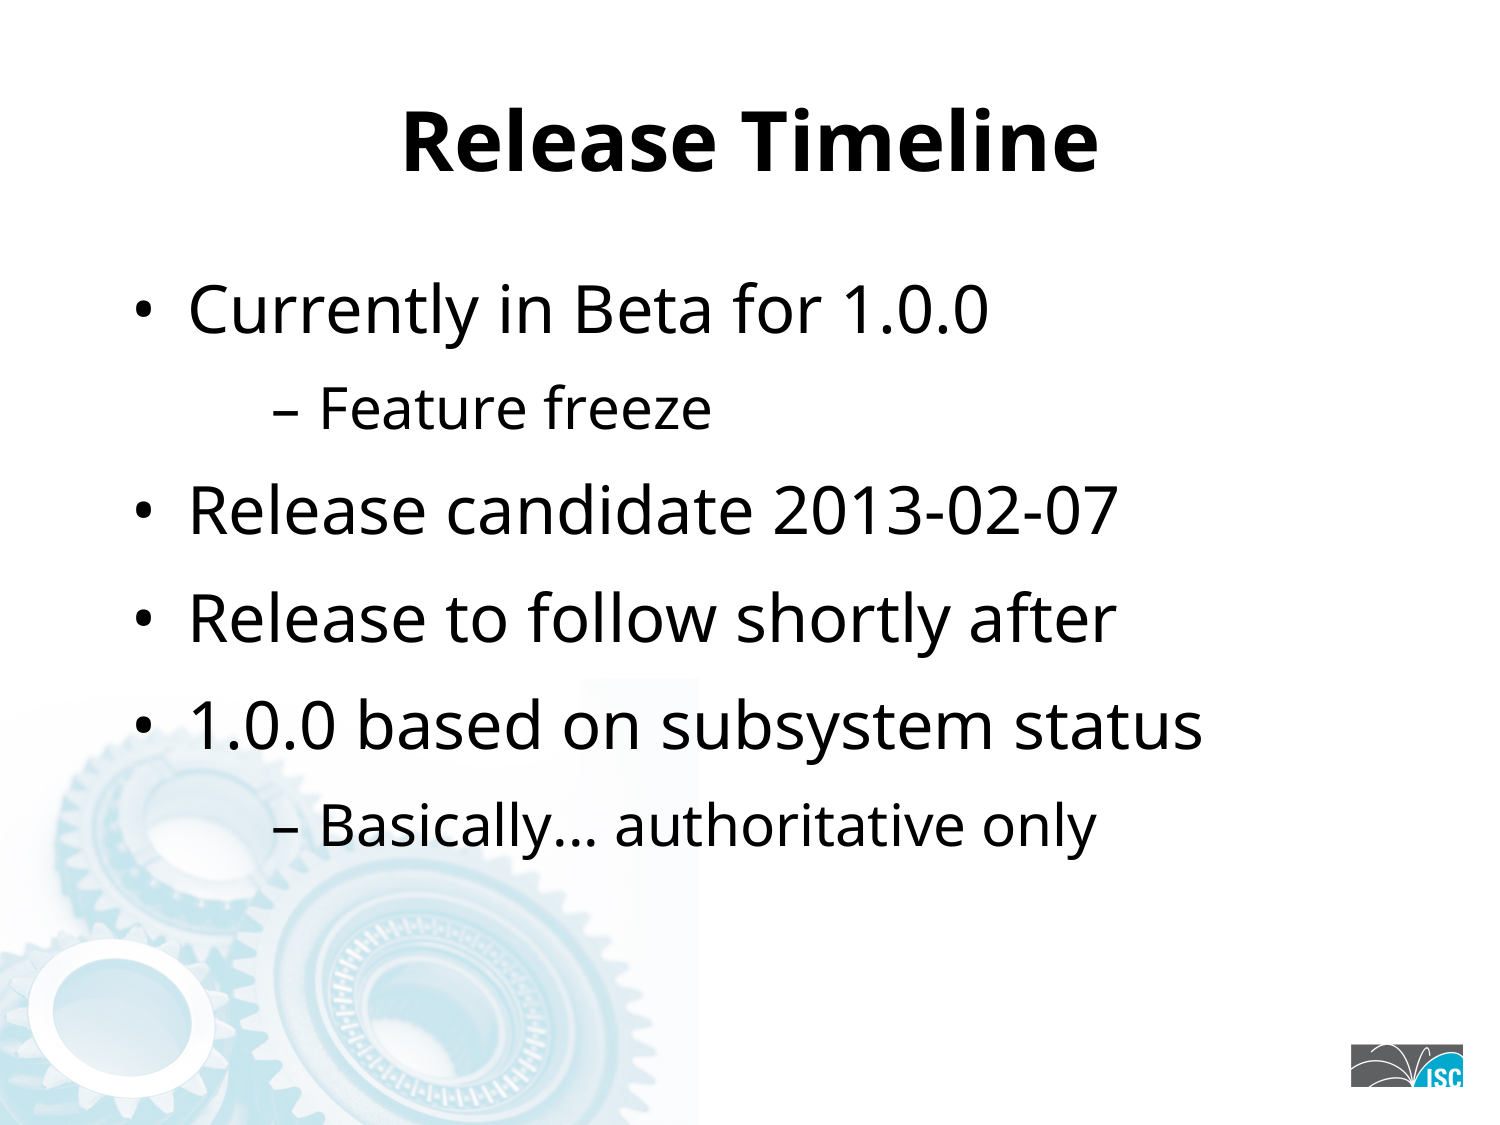

# Release Timeline
Currently in Beta for 1.0.0
Feature freeze
Release candidate 2013-02-07
Release to follow shortly after
1.0.0 based on subsystem status
Basically... authoritative only